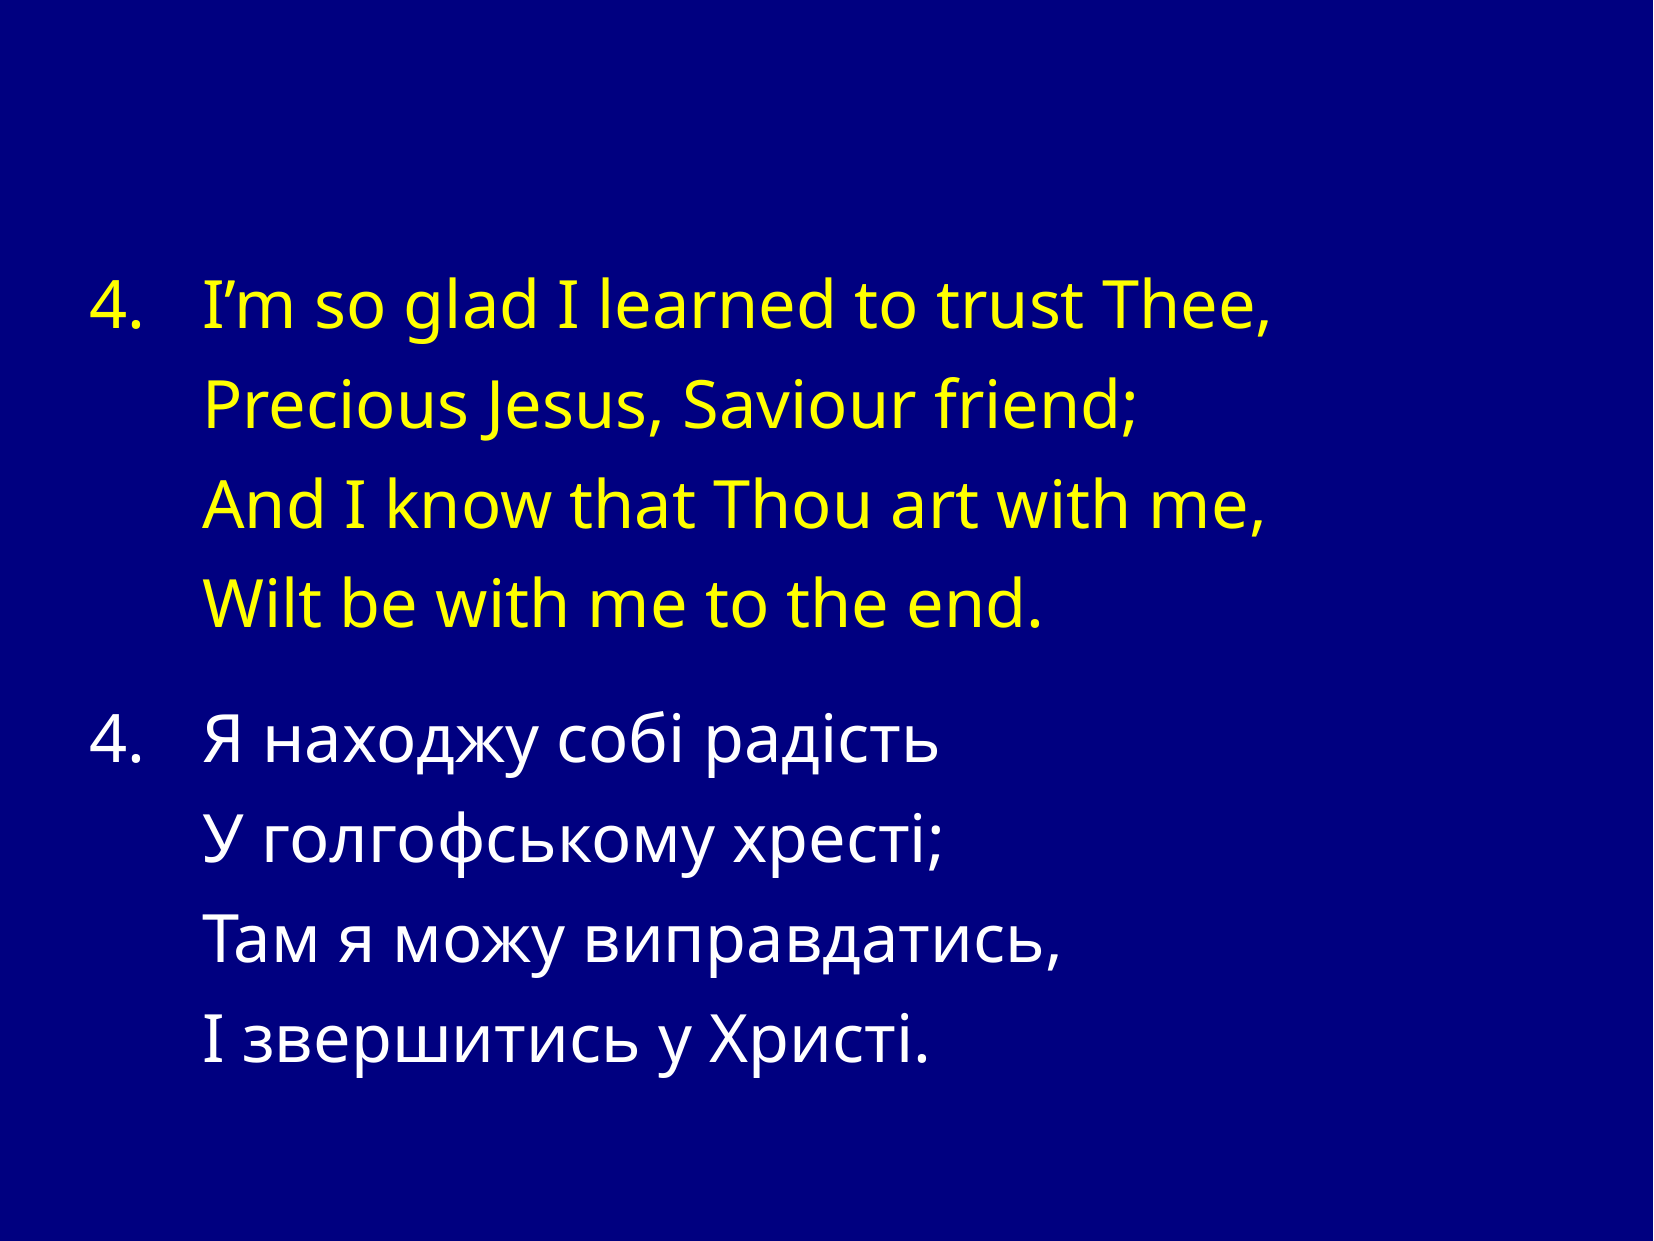

4.	I’m so glad I learned to trust Thee,
	Precious Jesus, Saviour friend;
	And I know that Thou art with me,
	Wilt be with me to the end.
4.	Я находжу собі радість
	У голгофському хресті;
	Там я можу виправдатись,
	І звершитись у Христі.